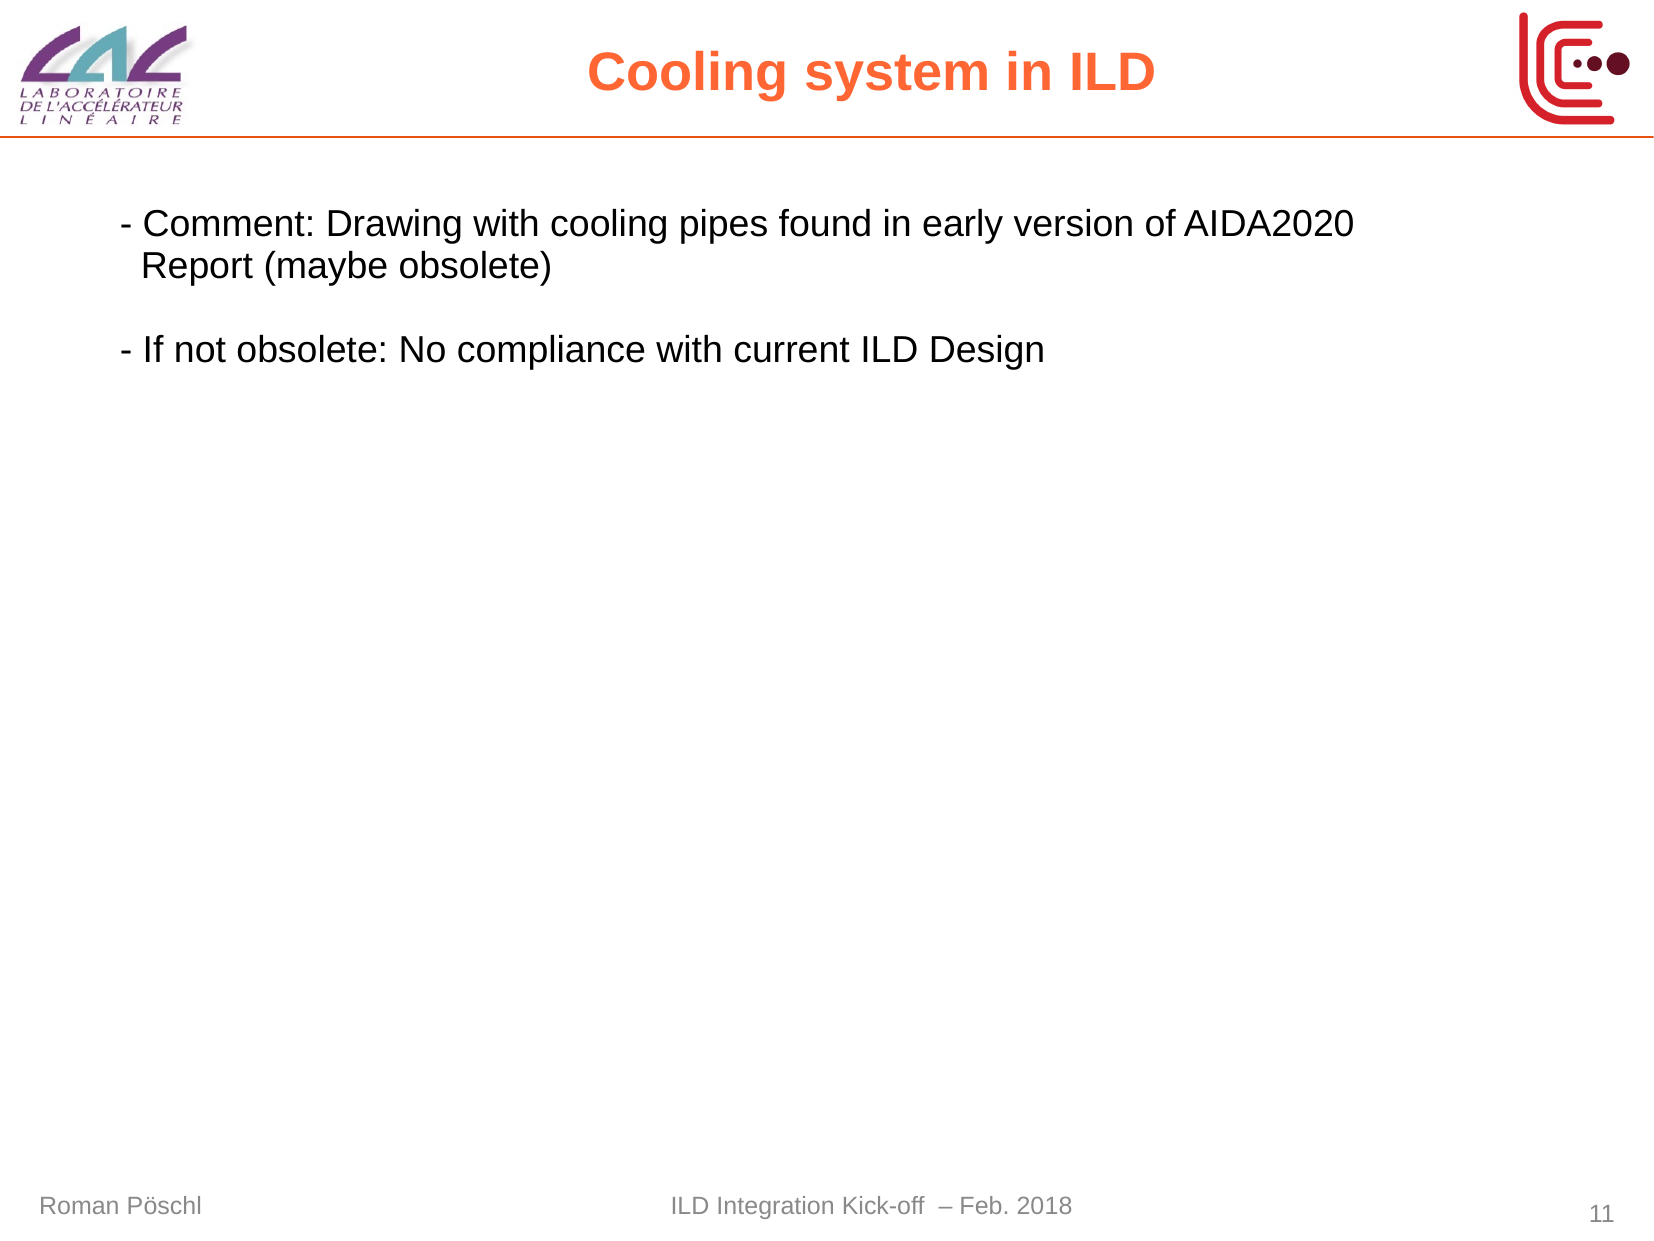

# Cooling system in ILD
- Comment: Drawing with cooling pipes found in early version of AIDA2020
 Report (maybe obsolete)
- If not obsolete: No compliance with current ILD Design